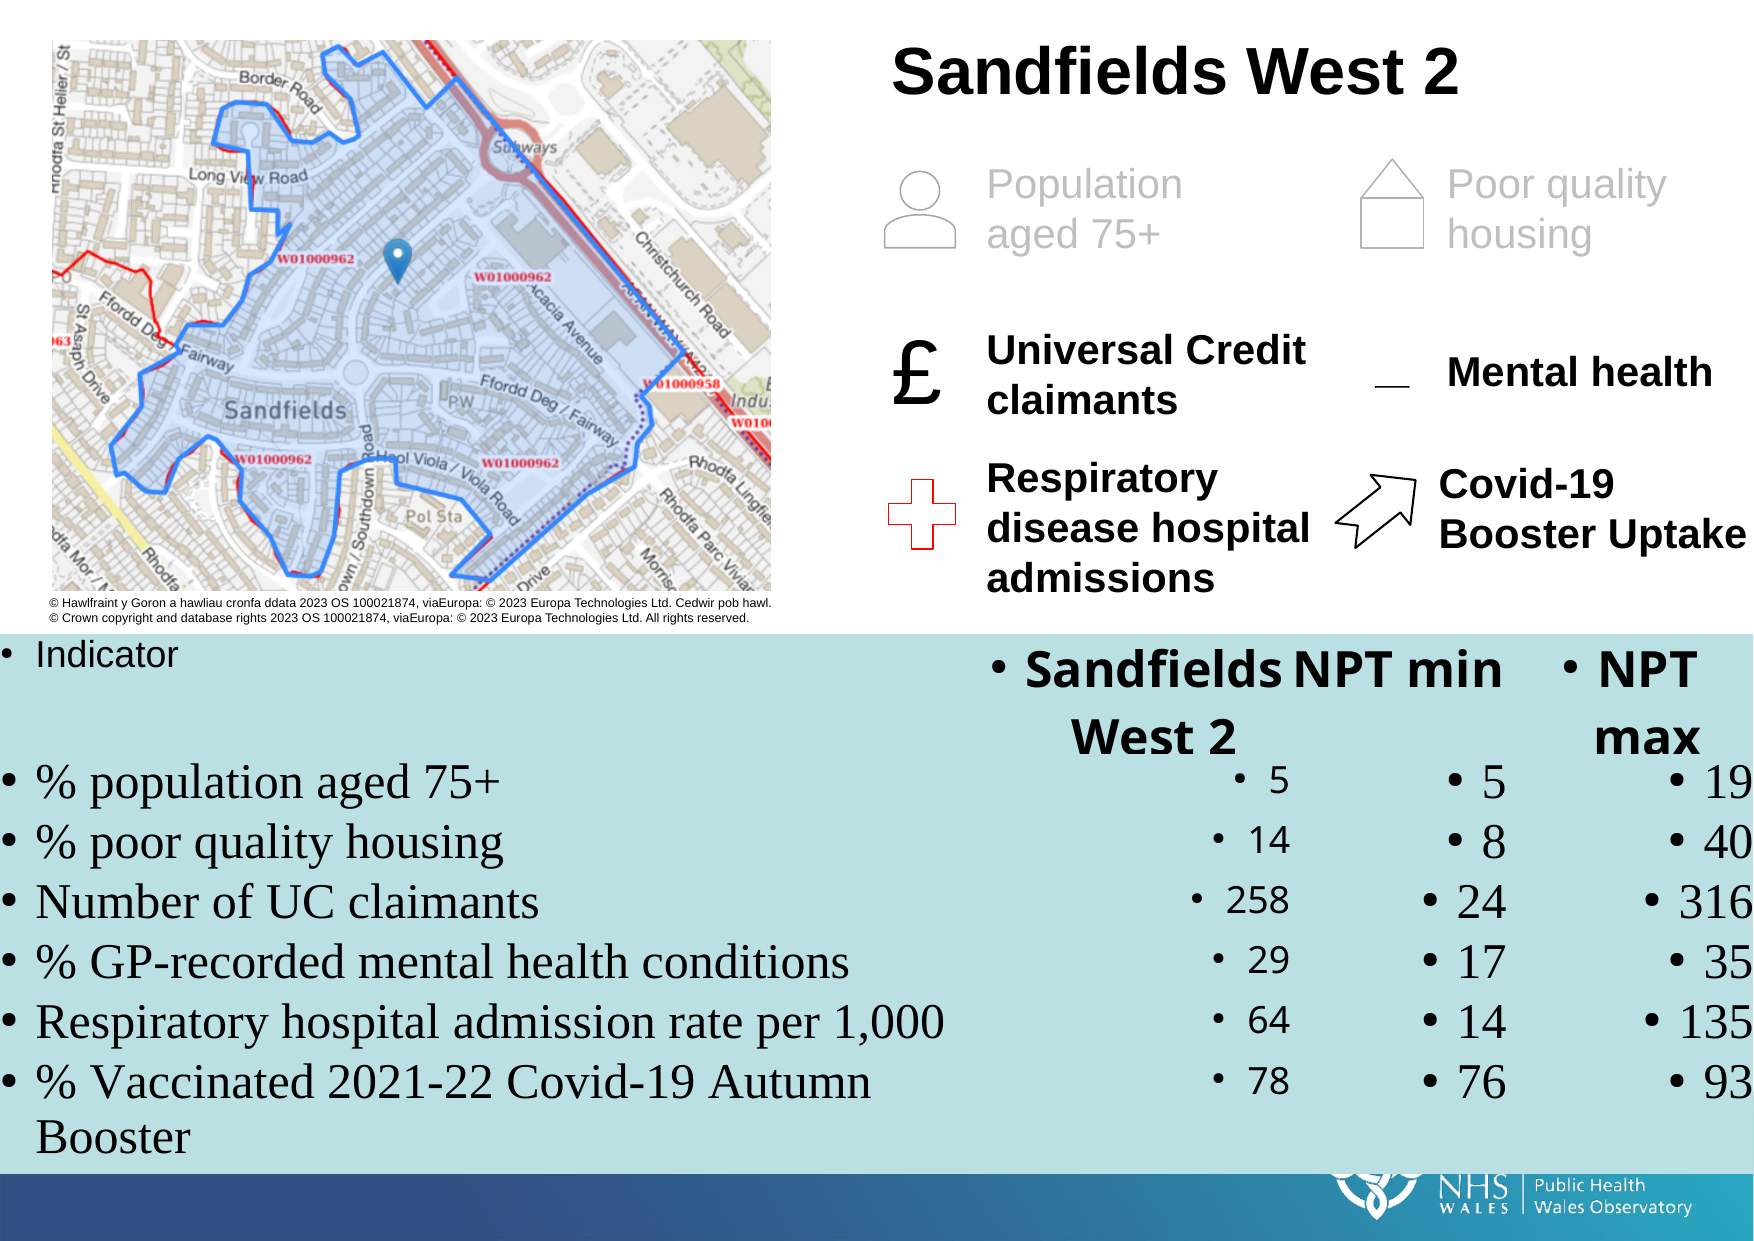

Sandfields West 2
Population aged 75+
Poor quality housing
£
Universal Credit claimants
Mental health
Respiratory disease hospital admissions
Covid-19 Booster Uptake
© Hawlfraint y Goron a hawliau cronfa ddata 2023 OS 100021874, viaEuropa: © 2023 Europa Technologies Ltd. Cedwir pob hawl. © Crown copyright and database rights 2023 OS 100021874, viaEuropa: © 2023 Europa Technologies Ltd. All rights reserved.
| Indicator | Sandfields West 2 | NPT min | NPT max |
| --- | --- | --- | --- |
| % population aged 75+ | 5 | 5 | 19 |
| % poor quality housing | 14 | 8 | 40 |
| Number of UC claimants | 258 | 24 | 316 |
| % GP-recorded mental health conditions | 29 | 17 | 35 |
| Respiratory hospital admission rate per 1,000 | 64 | 14 | 135 |
| % Vaccinated 2021-22 Covid-19 Autumn Booster | 78 | 76 | 93 |